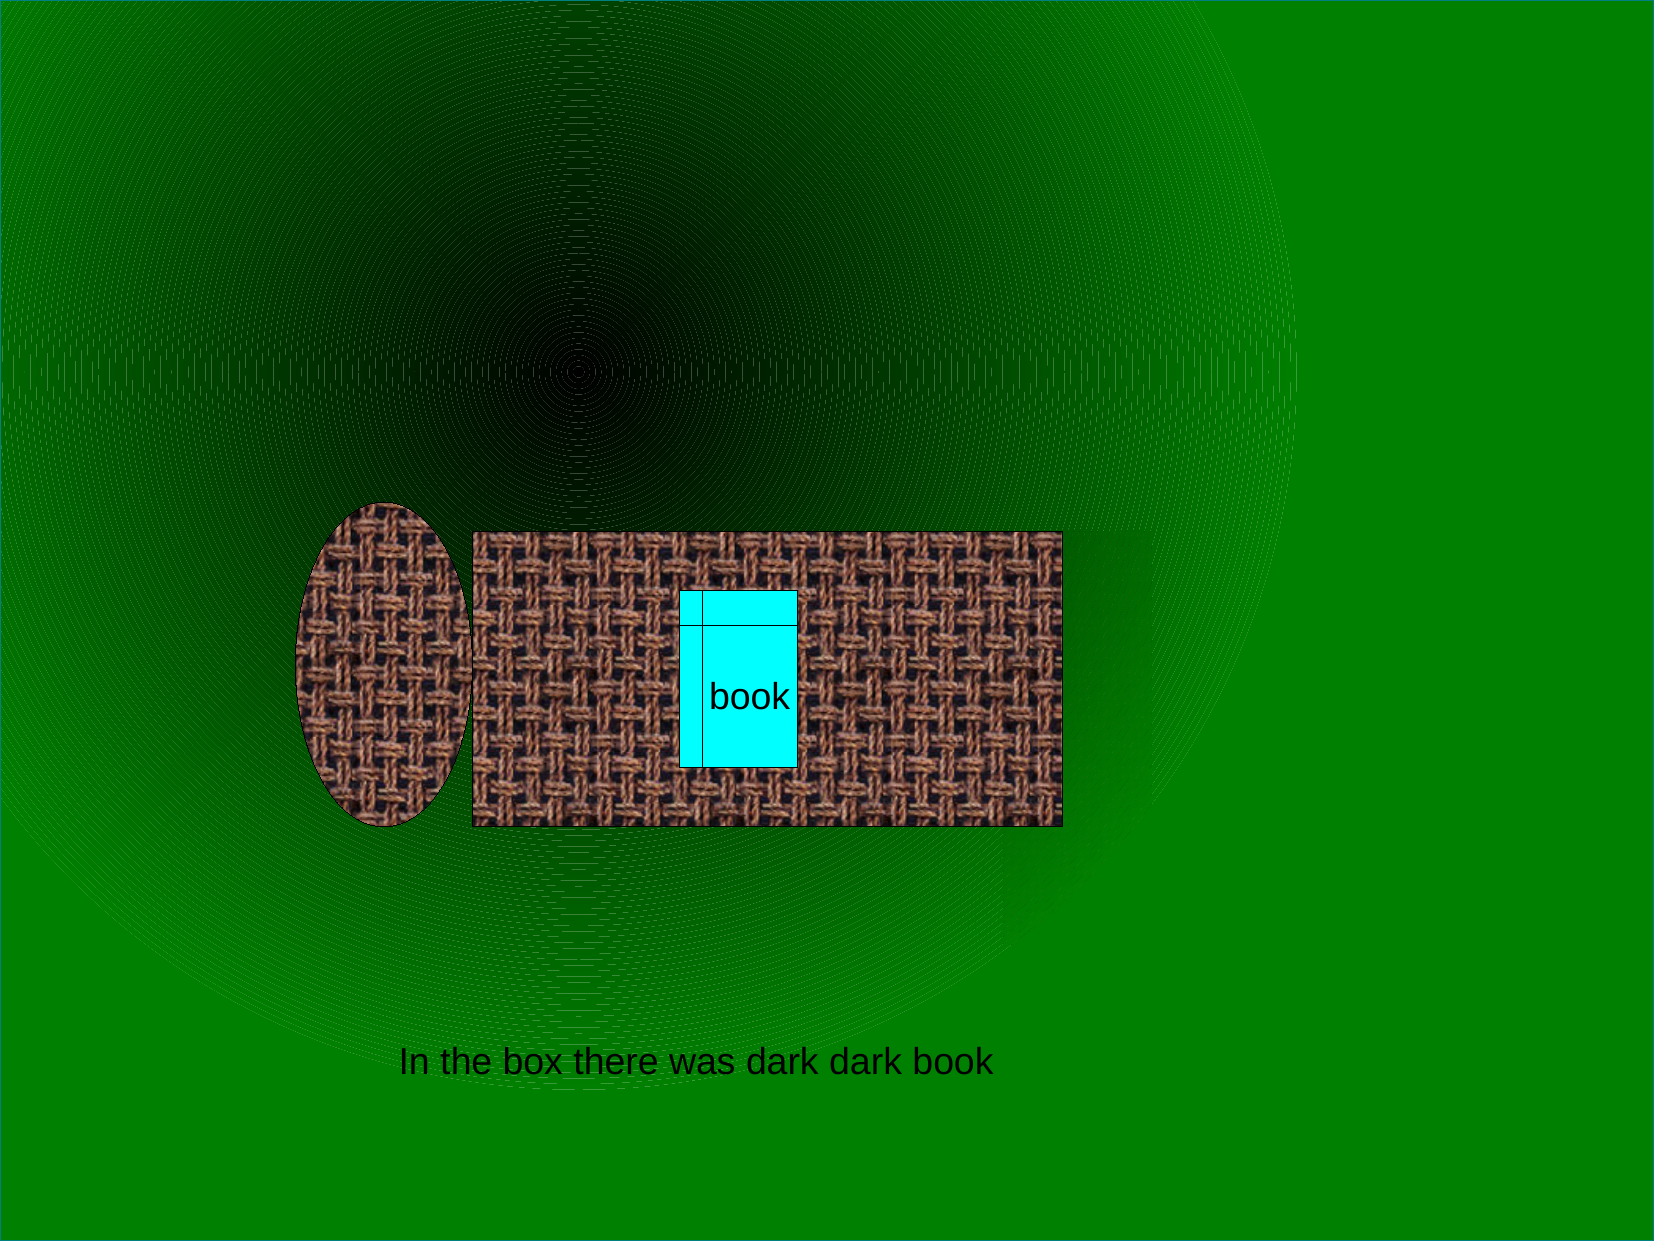

book
In the box there was dark dark book